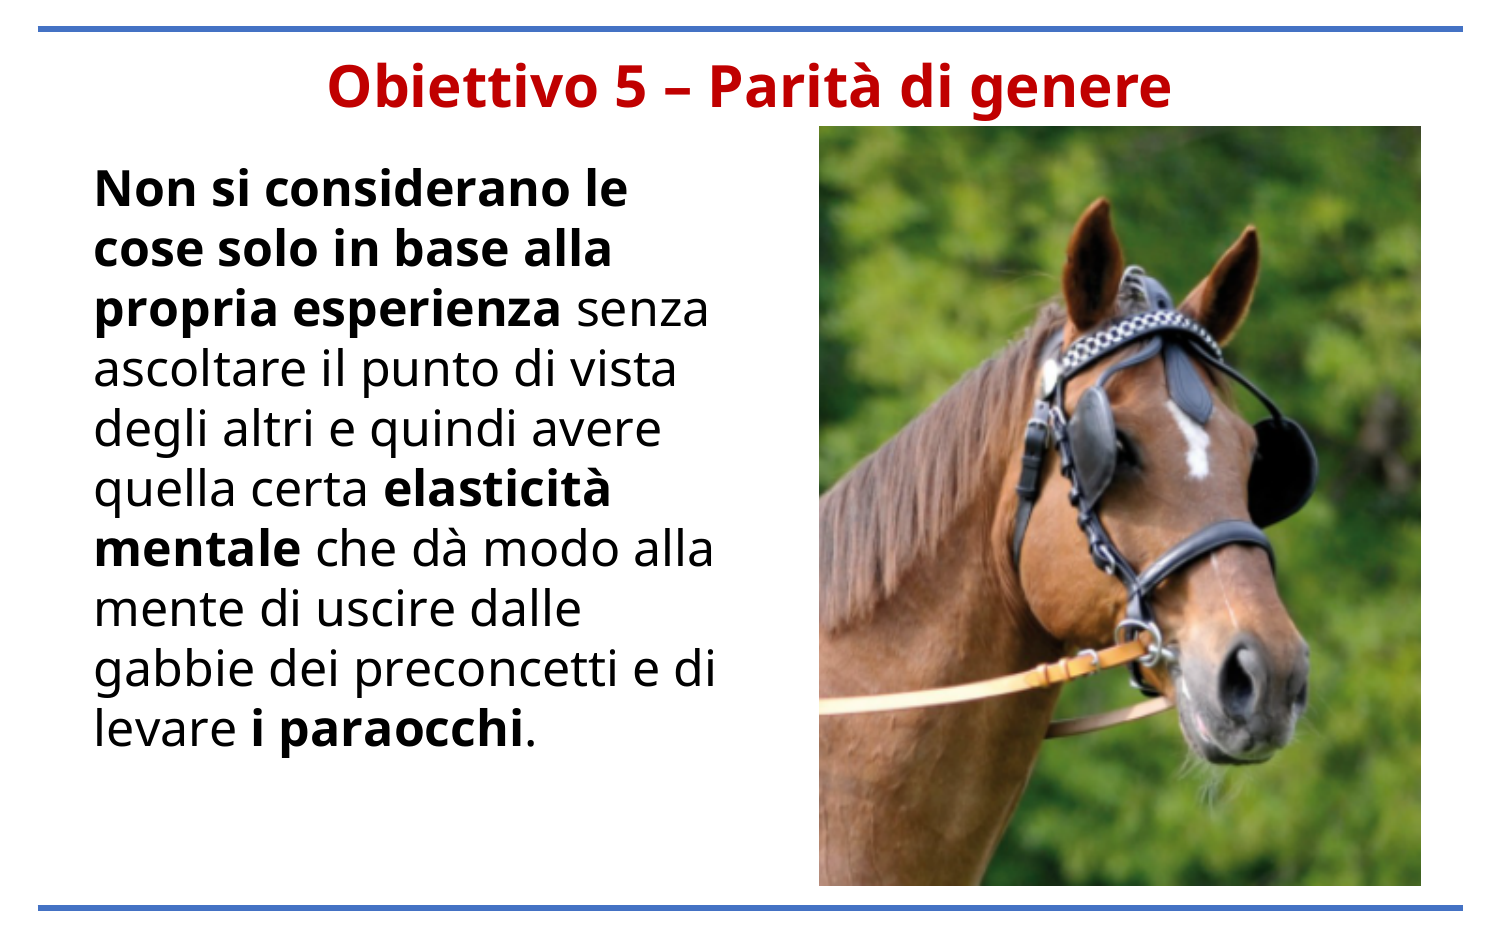

Obiettivo 5 – Parità di genere
Non si considerano le cose solo in base alla propria esperienza senza ascoltare il punto di vista degli altri e quindi avere quella certa elasticità mentale che dà modo alla mente di uscire dalle gabbie dei preconcetti e di levare i paraocchi.